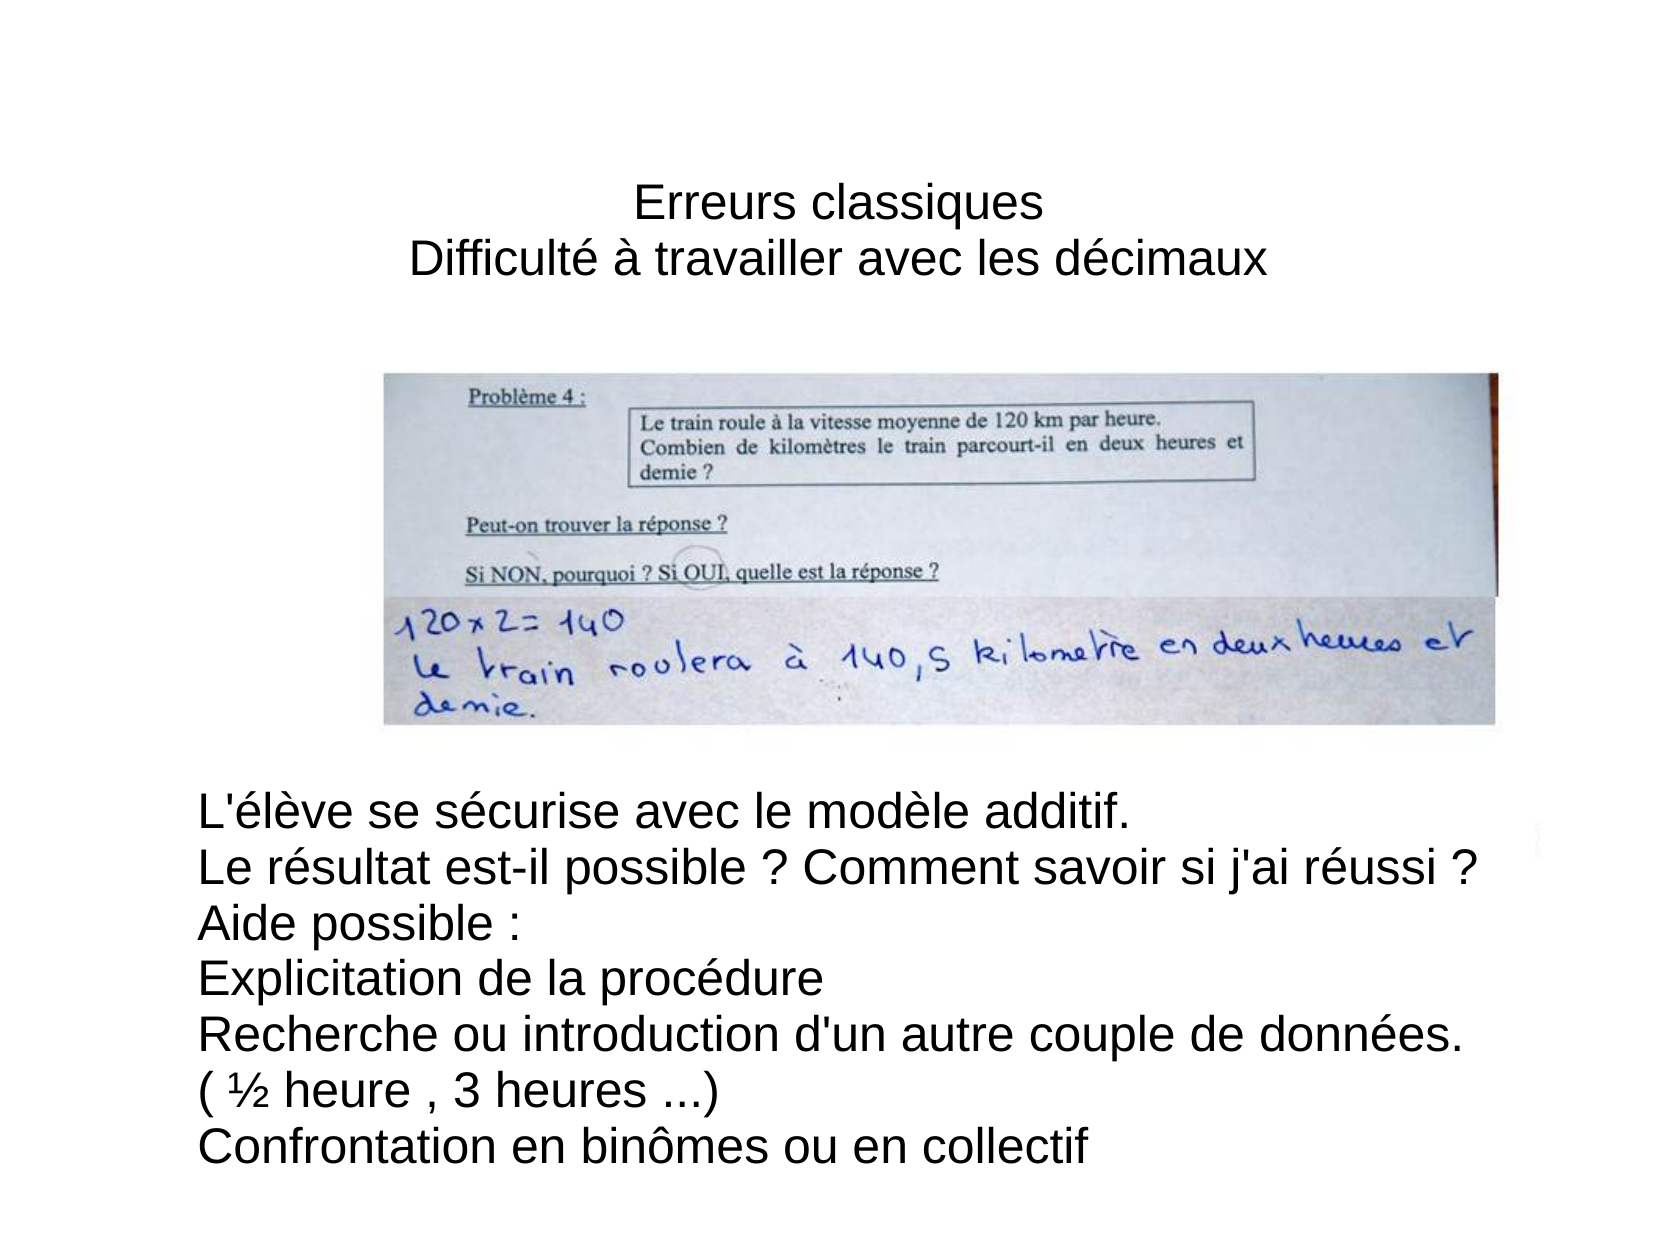

Erreurs classiques
Difficulté à travailler avec les décimaux
L'élève se sécurise avec le modèle additif.
Le résultat est-il possible ? Comment savoir si j'ai réussi ?
Aide possible :
Explicitation de la procédure
Recherche ou introduction d'un autre couple de données. ( ½ heure , 3 heures ...)
Confrontation en binômes ou en collectif